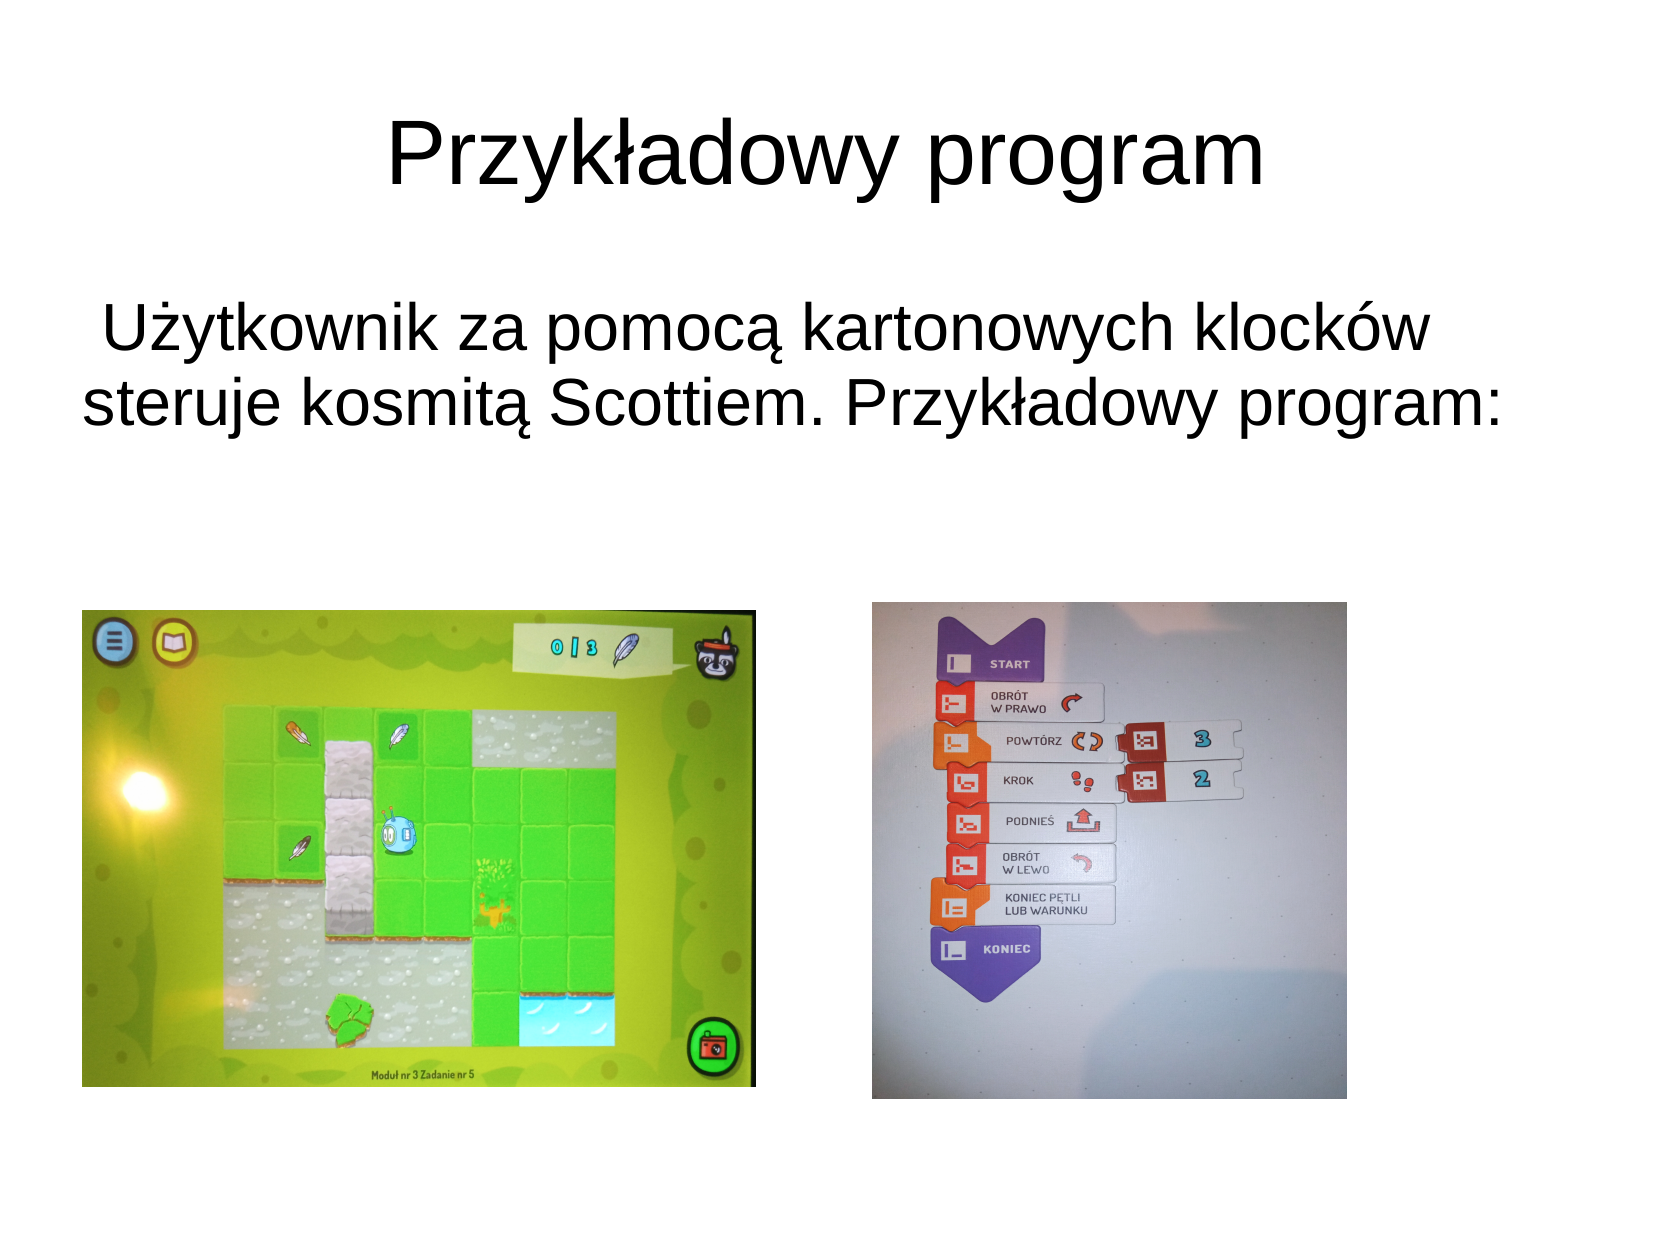

# Przykładowy program
 Użytkownik za pomocą kartonowych klocków steruje kosmitą Scottiem. Przykładowy program: